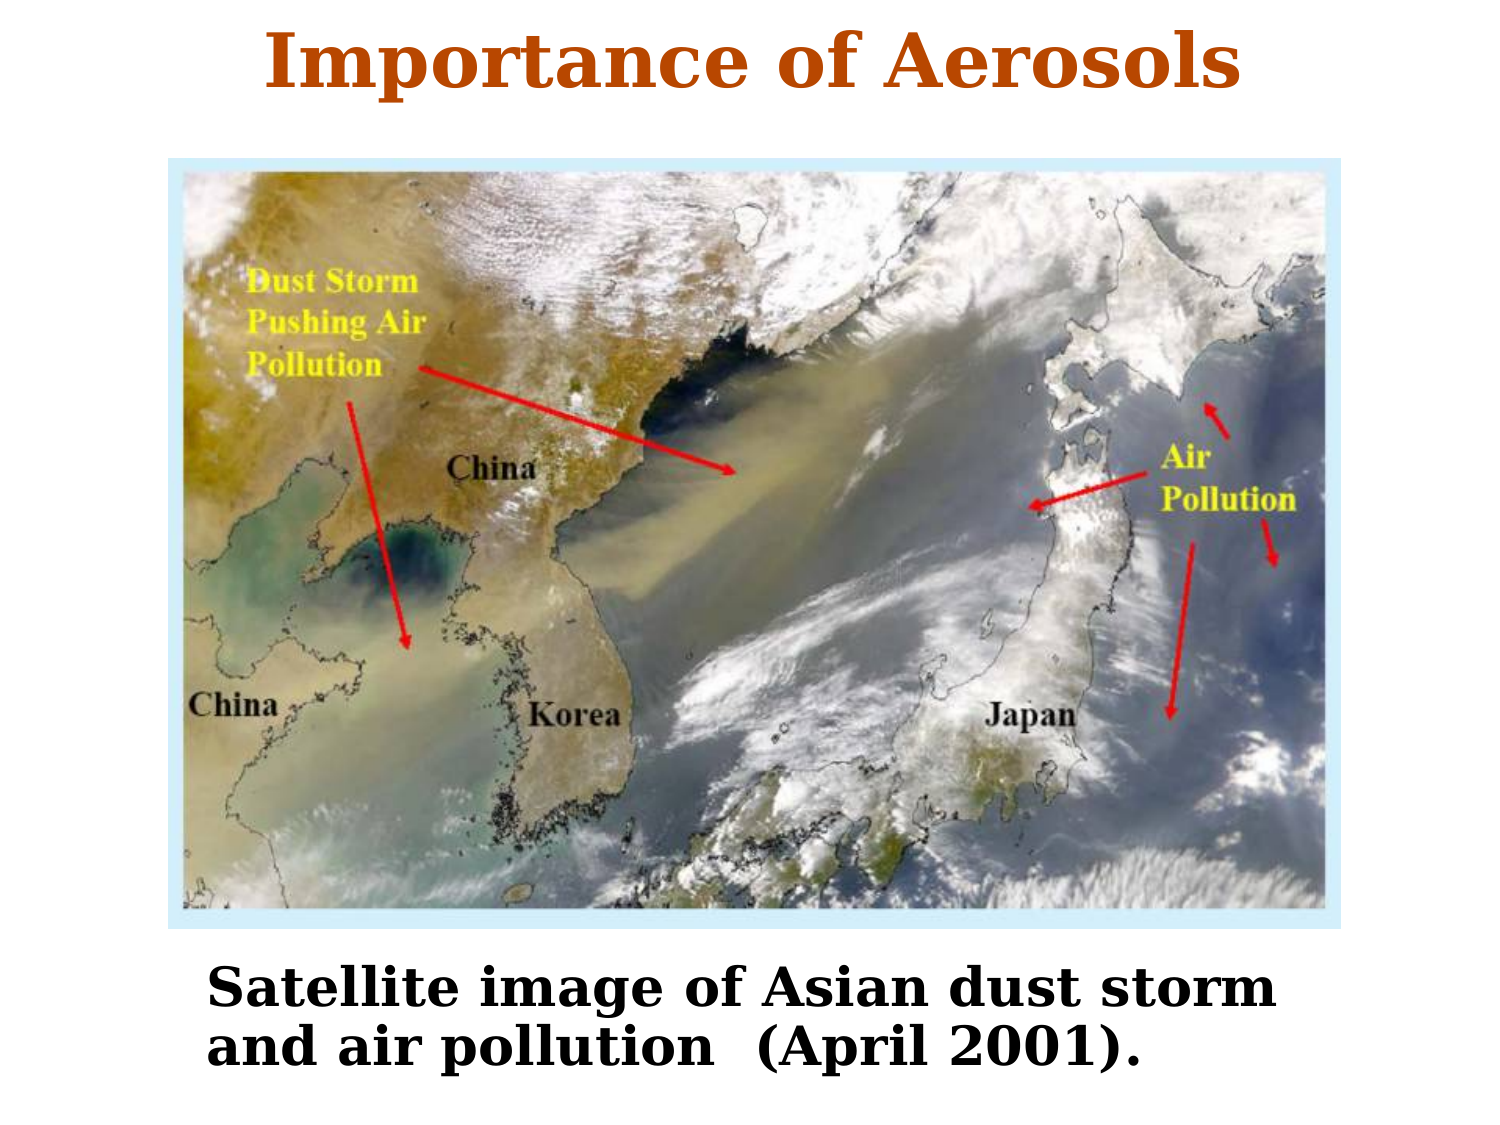

Importance of Aerosols
Satellite image of Asian dust storm and air pollution (April 2001).